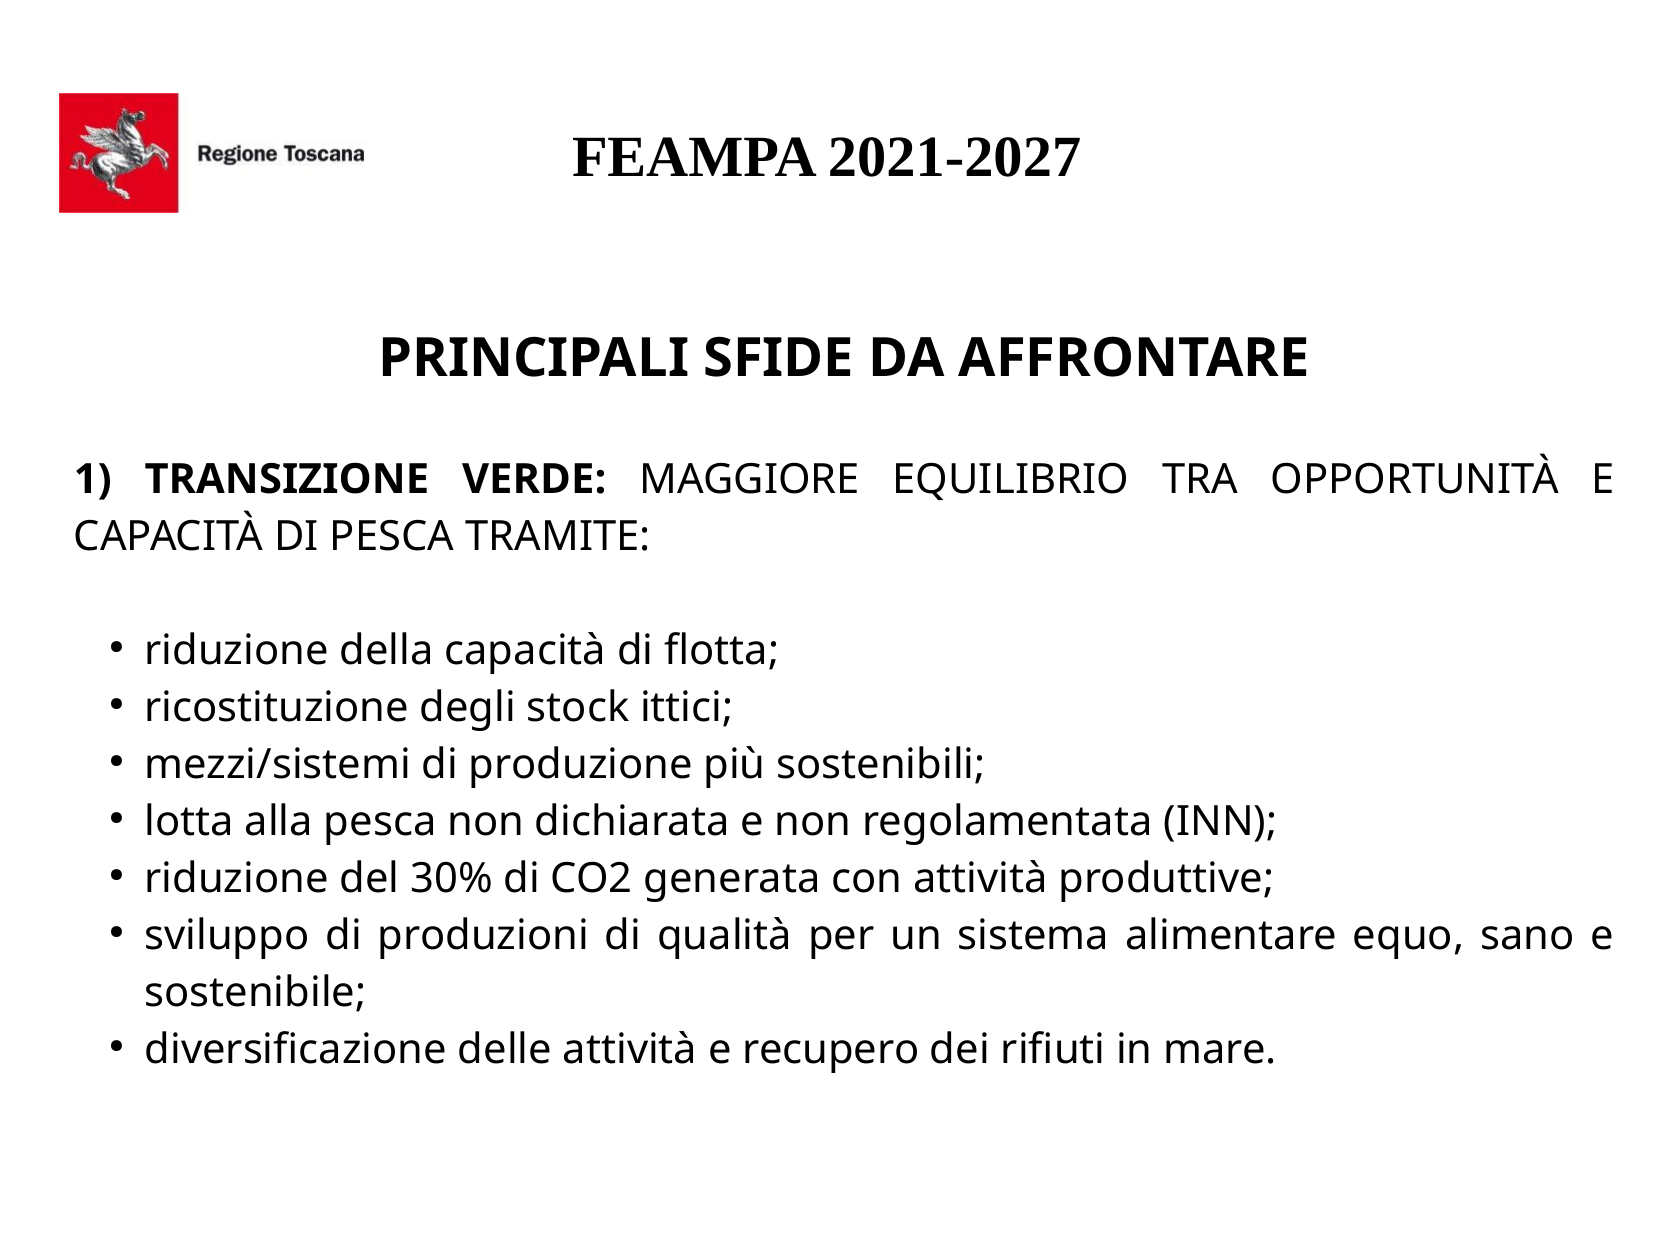

# FEAMPA 2021-2027
PRINCIPALI SFIDE DA AFFRONTARE
1) TRANSIZIONE VERDE: MAGGIORE EQUILIBRIO TRA OPPORTUNITÀ E CAPACITÀ DI PESCA TRAMITE:
riduzione della capacità di flotta;
ricostituzione degli stock ittici;
mezzi/sistemi di produzione più sostenibili;
lotta alla pesca non dichiarata e non regolamentata (INN);
riduzione del 30% di CO2 generata con attività produttive;
sviluppo di produzioni di qualità per un sistema alimentare equo, sano e sostenibile;
diversificazione delle attività e recupero dei rifiuti in mare.